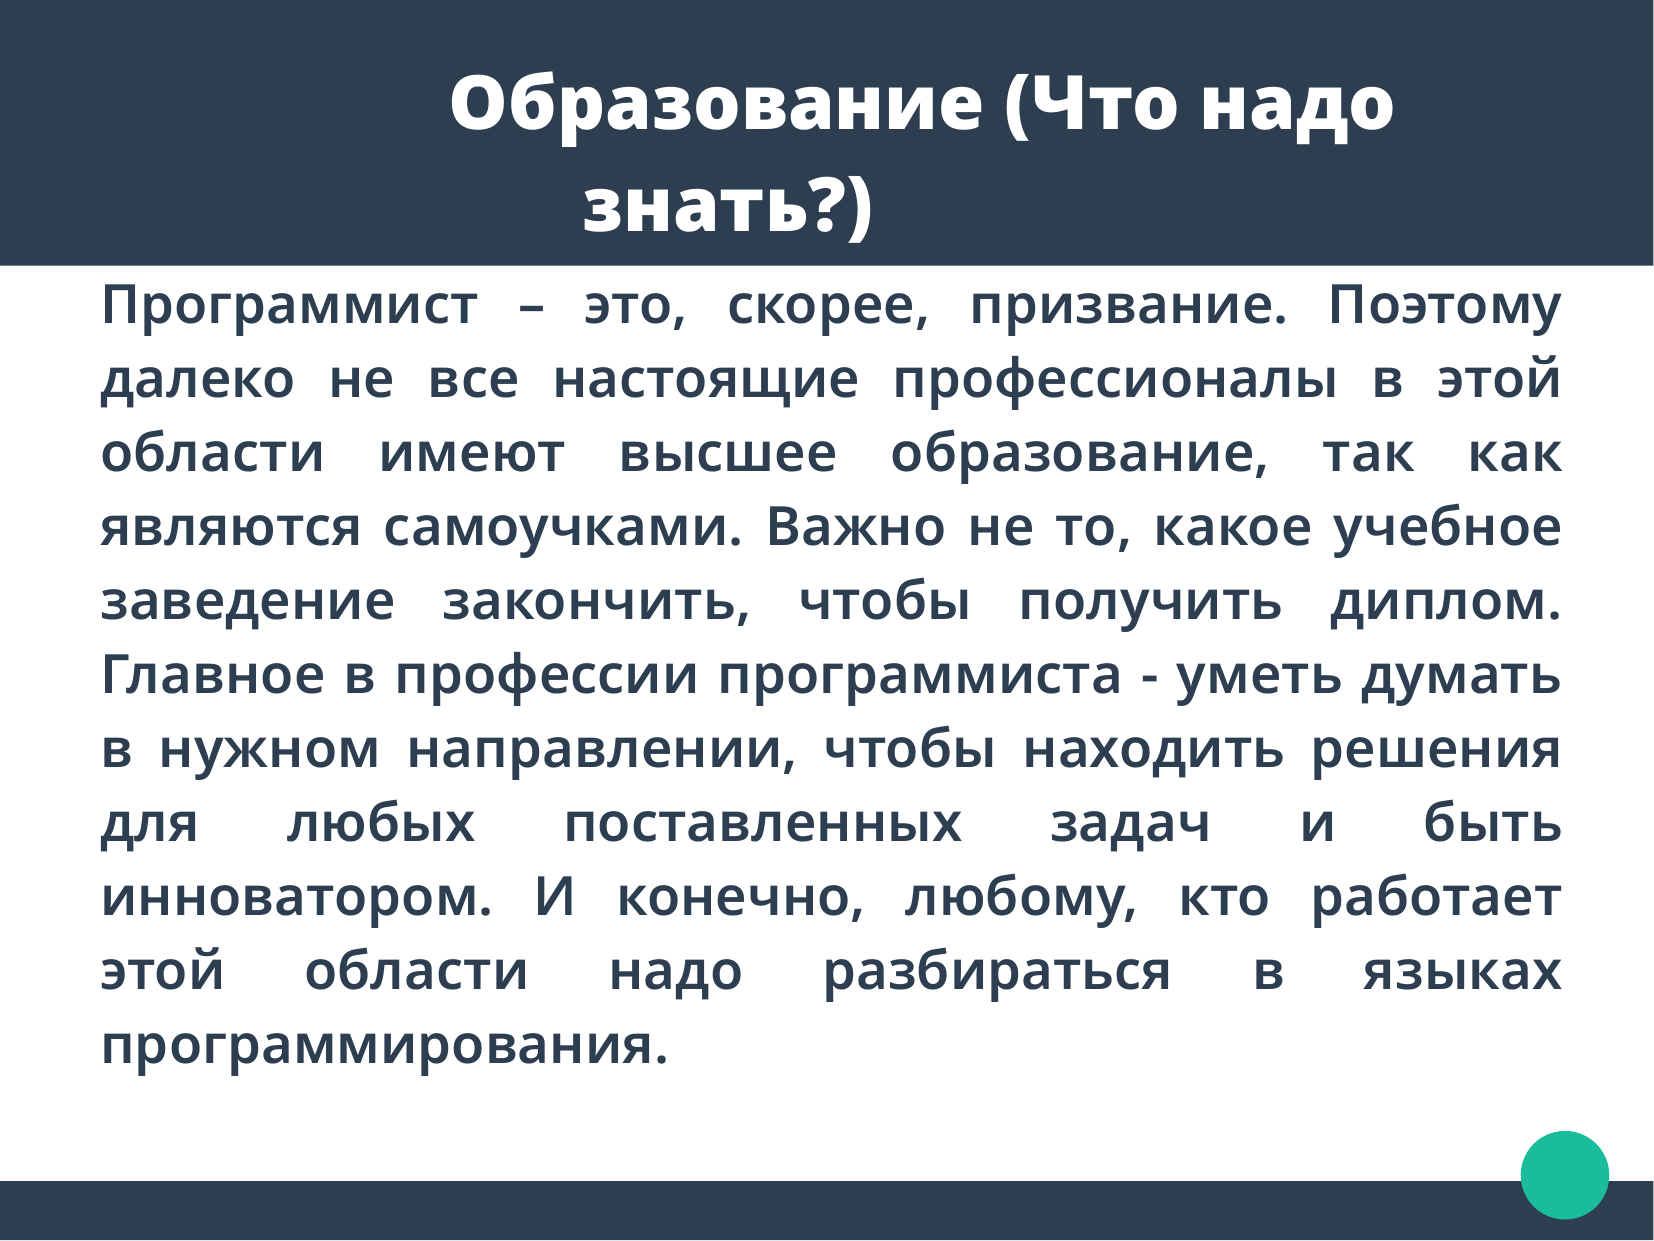

# Образование (Что надо знать?)
Программист – это, скорее, призвание. Поэтому далеко не все настоящие профессионалы в этой области имеют высшее образование, так как являются самоучками. Важно не то, какое учебное заведение закончить, чтобы получить диплом. Главное в профессии программиста - уметь думать в нужном направлении, чтобы находить решения для любых поставленных задач и быть инноватором. И конечно, любому, кто работает этой области надо разбираться в языках программирования.